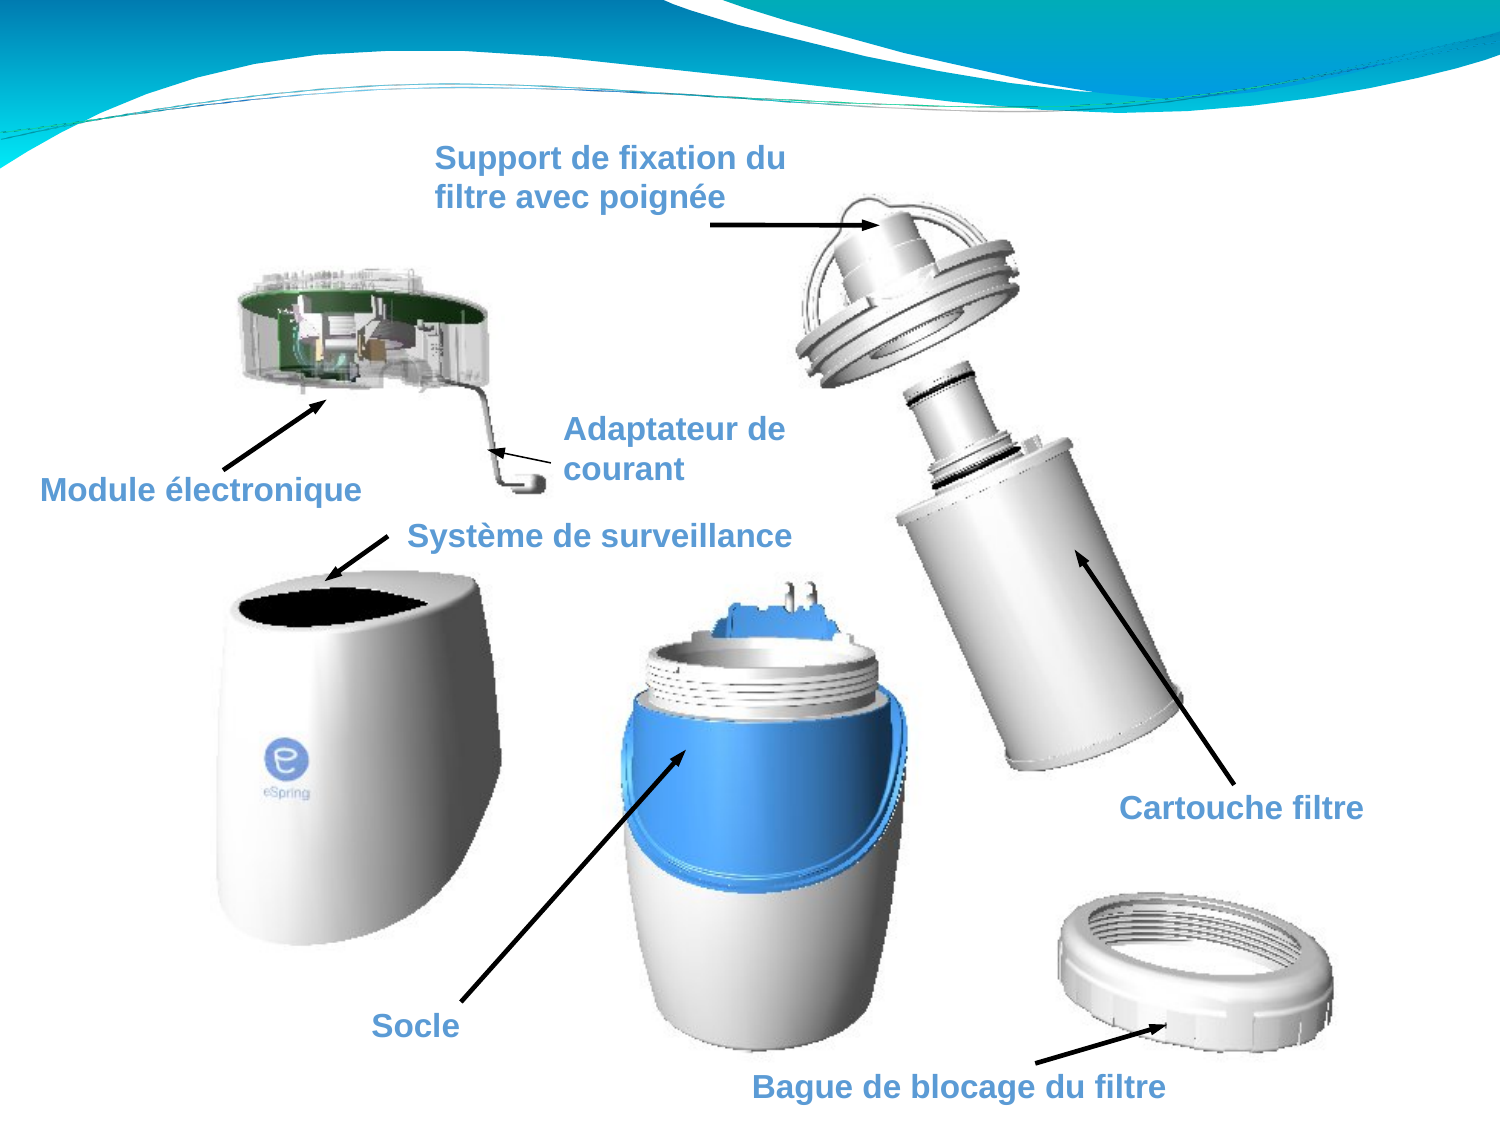

Support de fixation du filtre avec poignée
Adaptateur de courant
Module électronique
Système de surveillance
Cartouche filtre
Socle
Bague de blocage du filtre